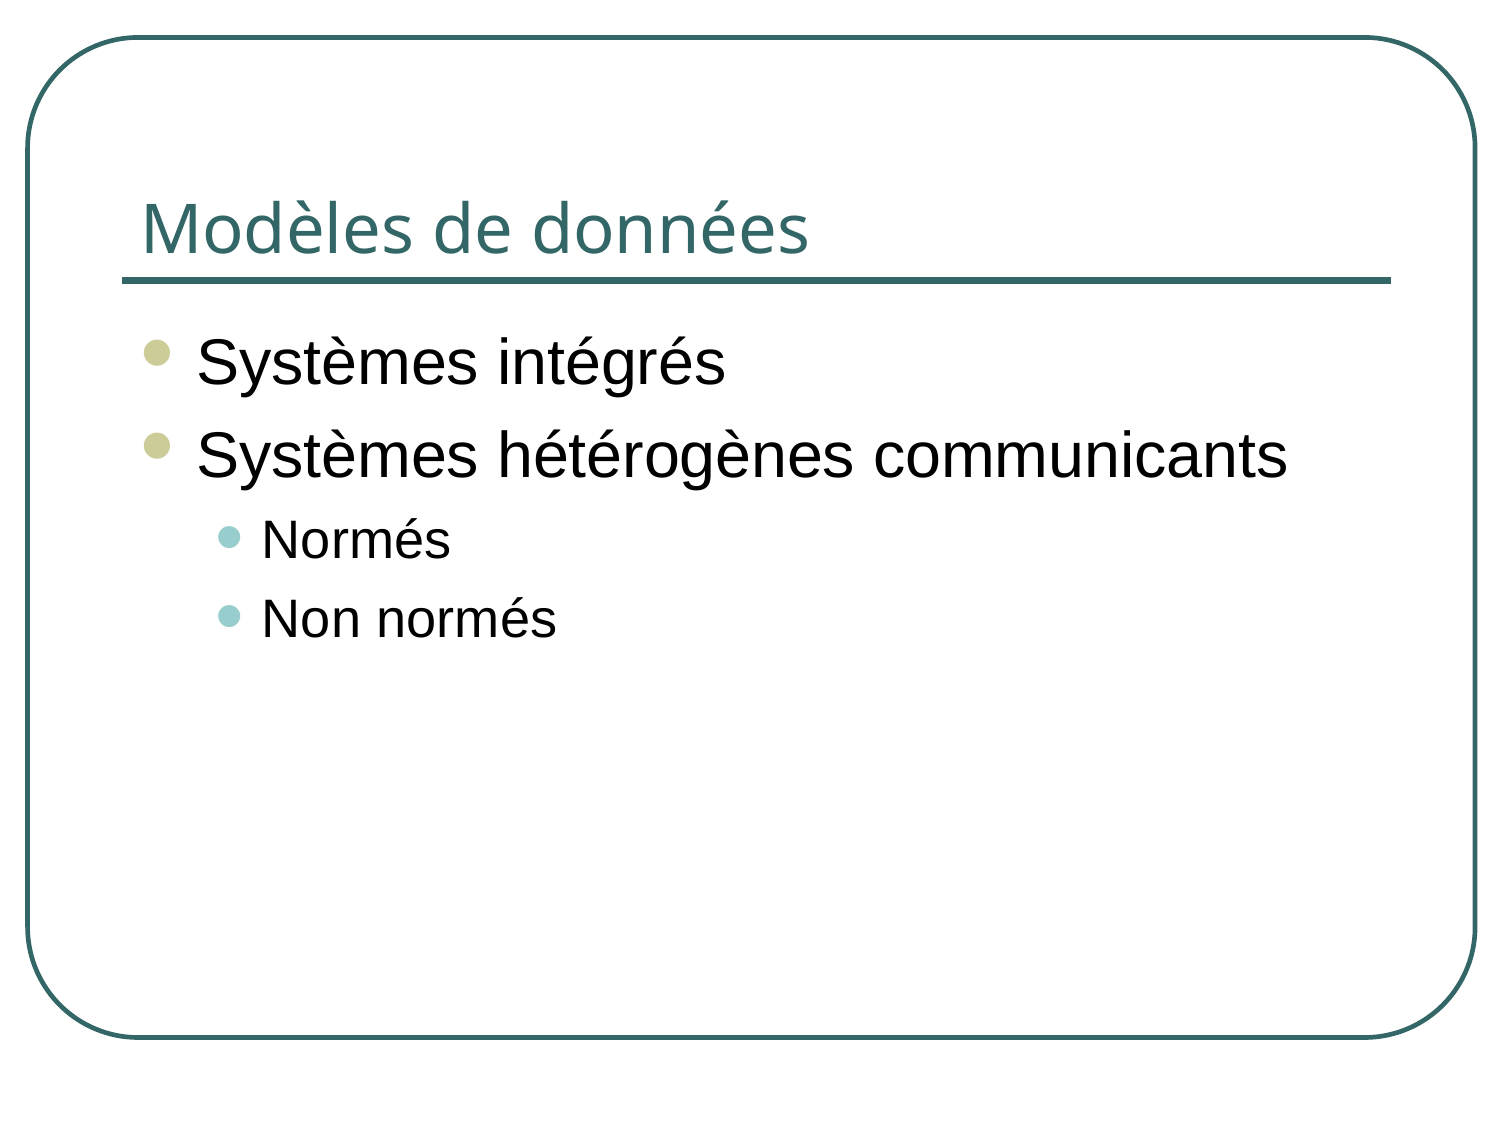

# Modèles de données
Systèmes intégrés
Systèmes hétérogènes communicants
Normés
Non normés